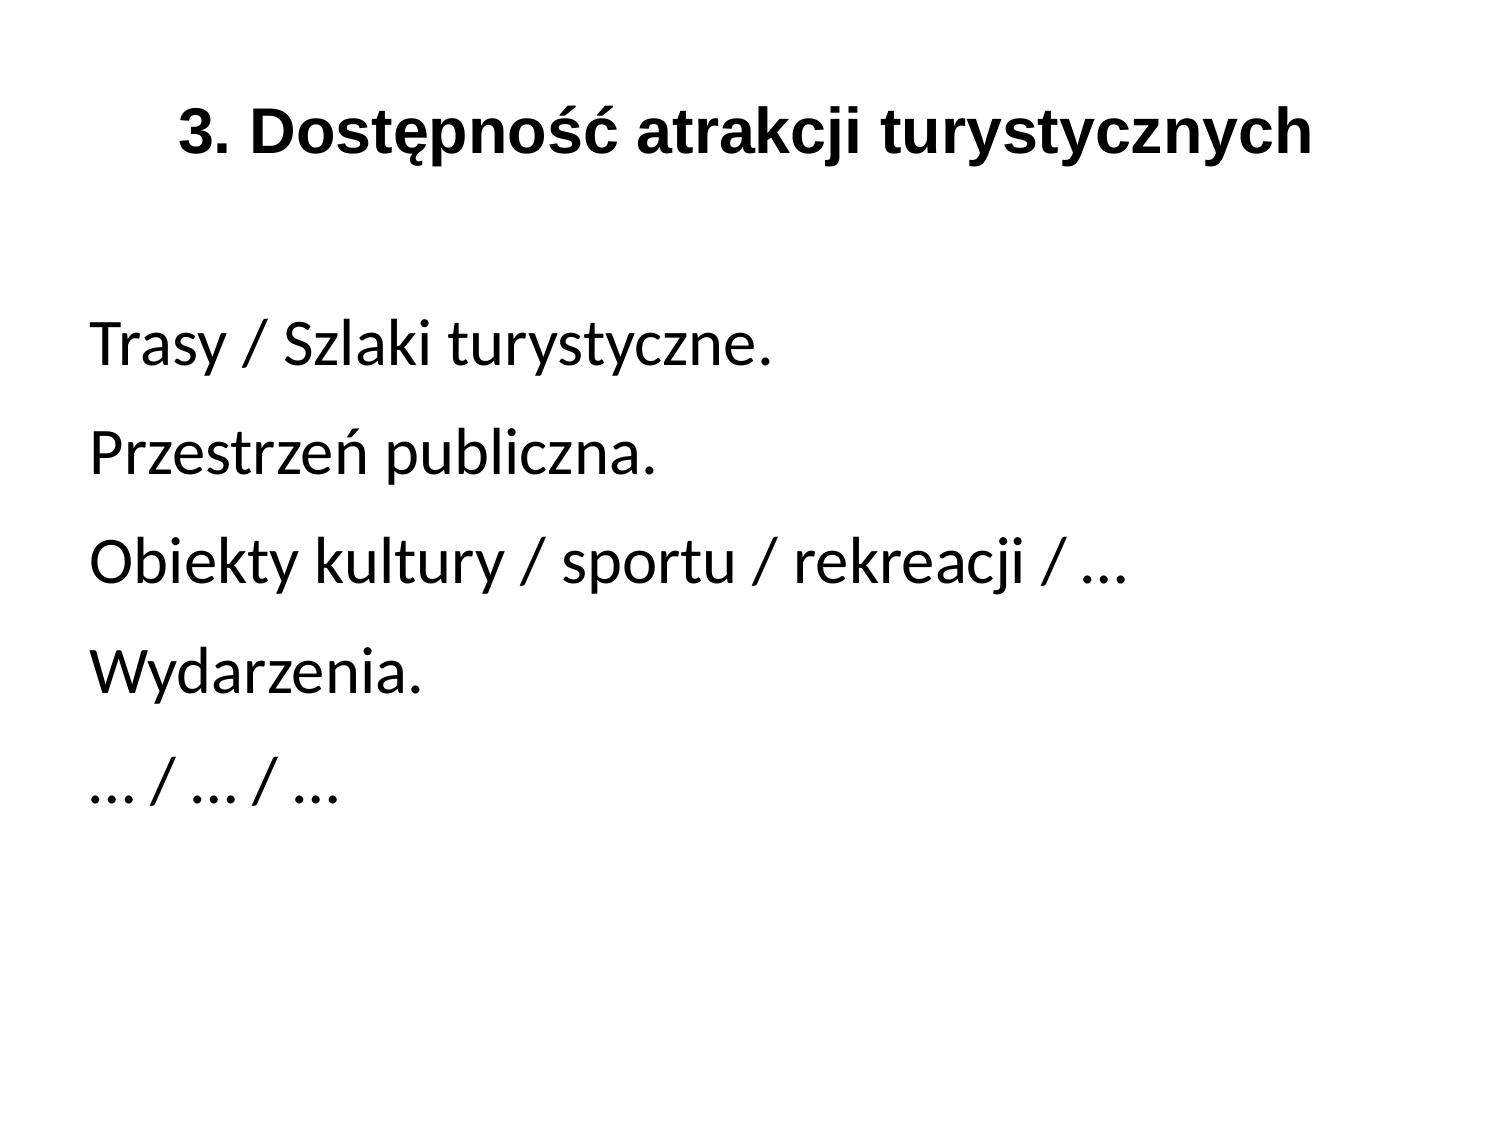

# 3. Dostępność atrakcji turystycznych
Trasy / Szlaki turystyczne.
Przestrzeń publiczna.
Obiekty kultury / sportu / rekreacji / …
Wydarzenia.
… / … / …